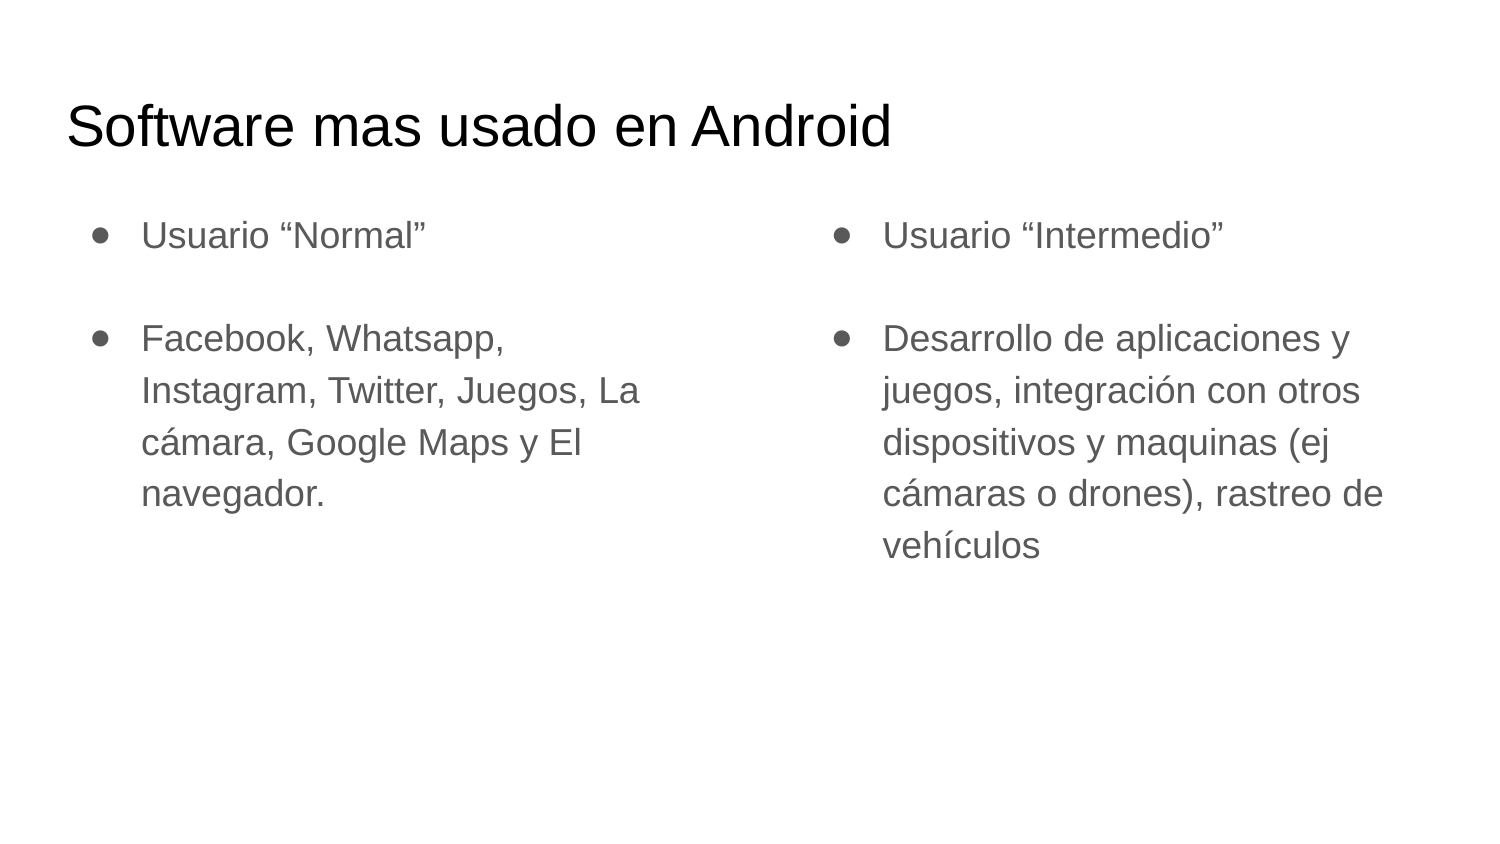

# Software mas usado en Android
Usuario “Normal”
Facebook, Whatsapp, Instagram, Twitter, Juegos, La cámara, Google Maps y El navegador.
Usuario “Intermedio”
Desarrollo de aplicaciones y juegos, integración con otros dispositivos y maquinas (ej cámaras o drones), rastreo de vehículos